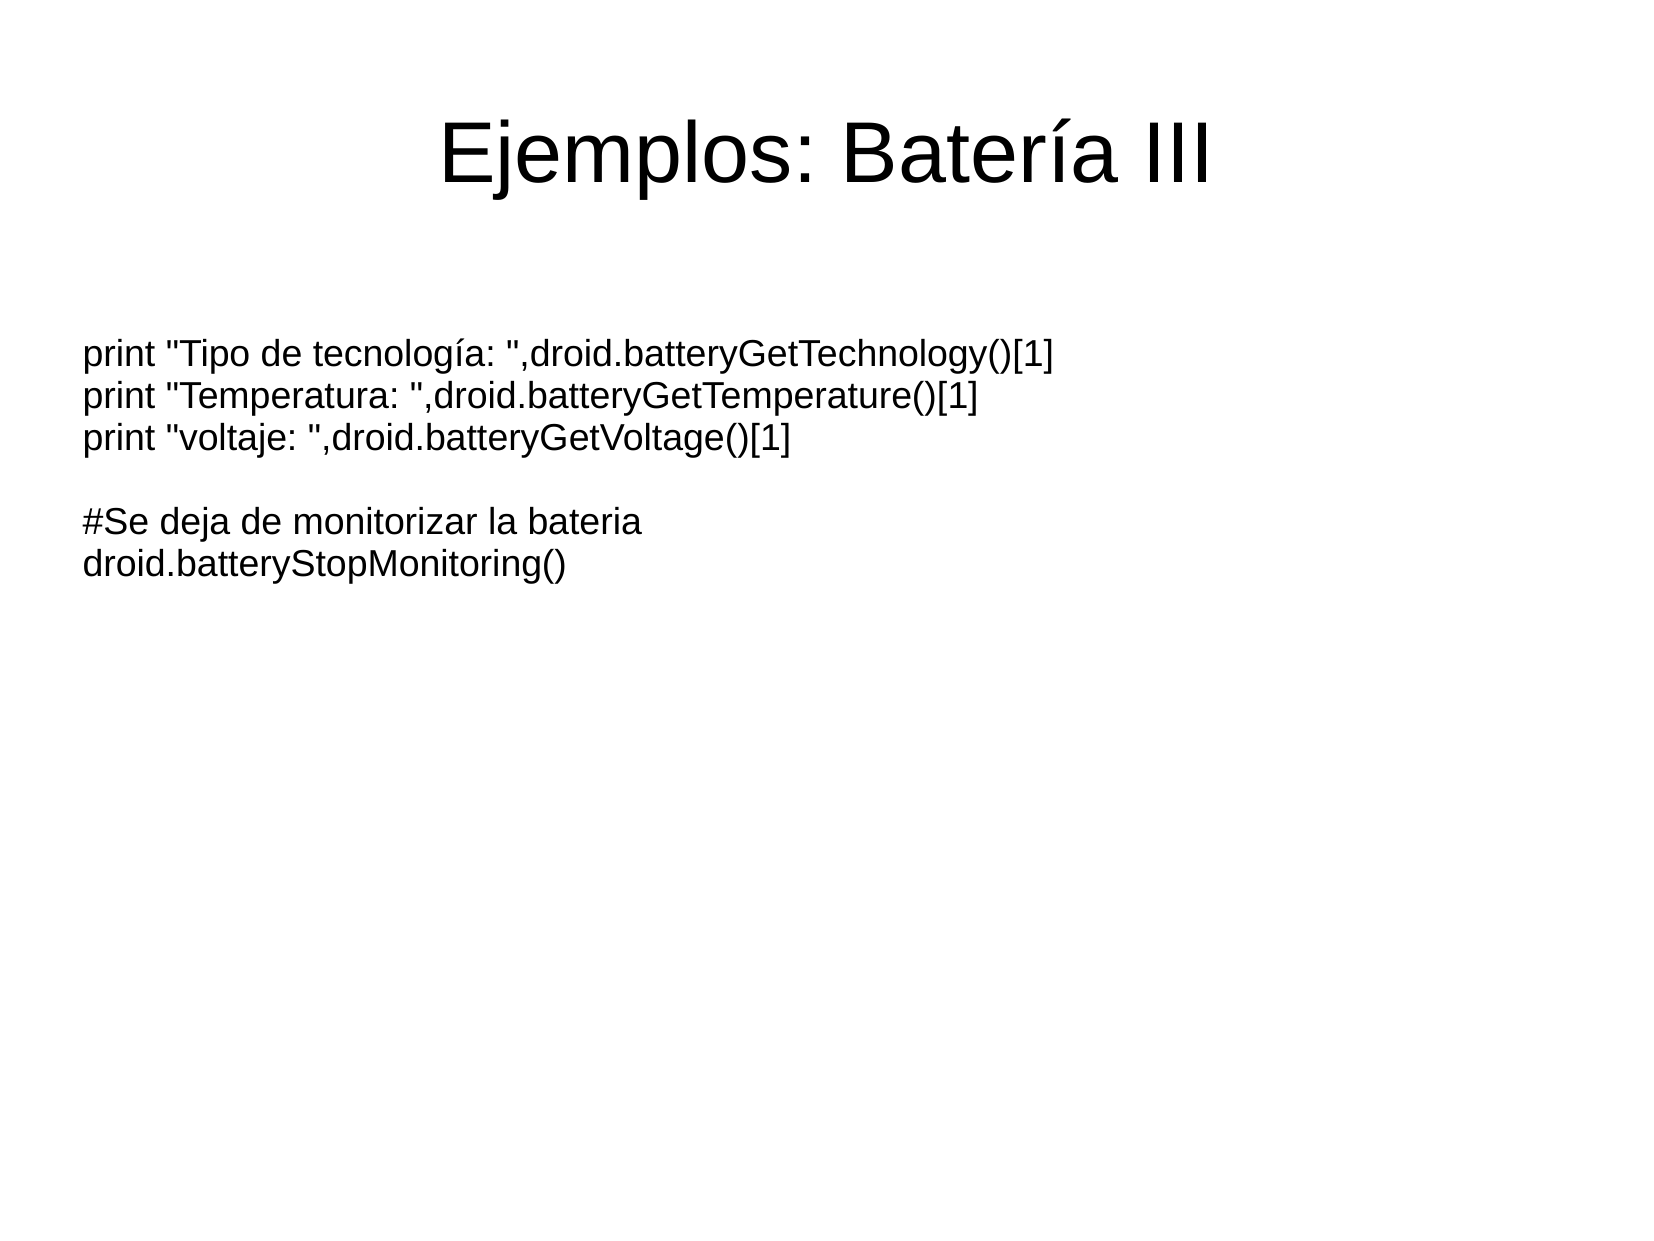

# Ejemplos: Batería III
print "Tipo de tecnología: ",droid.batteryGetTechnology()[1]
print "Temperatura: ",droid.batteryGetTemperature()[1]
print "voltaje: ",droid.batteryGetVoltage()[1]
#Se deja de monitorizar la bateria
droid.batteryStopMonitoring()